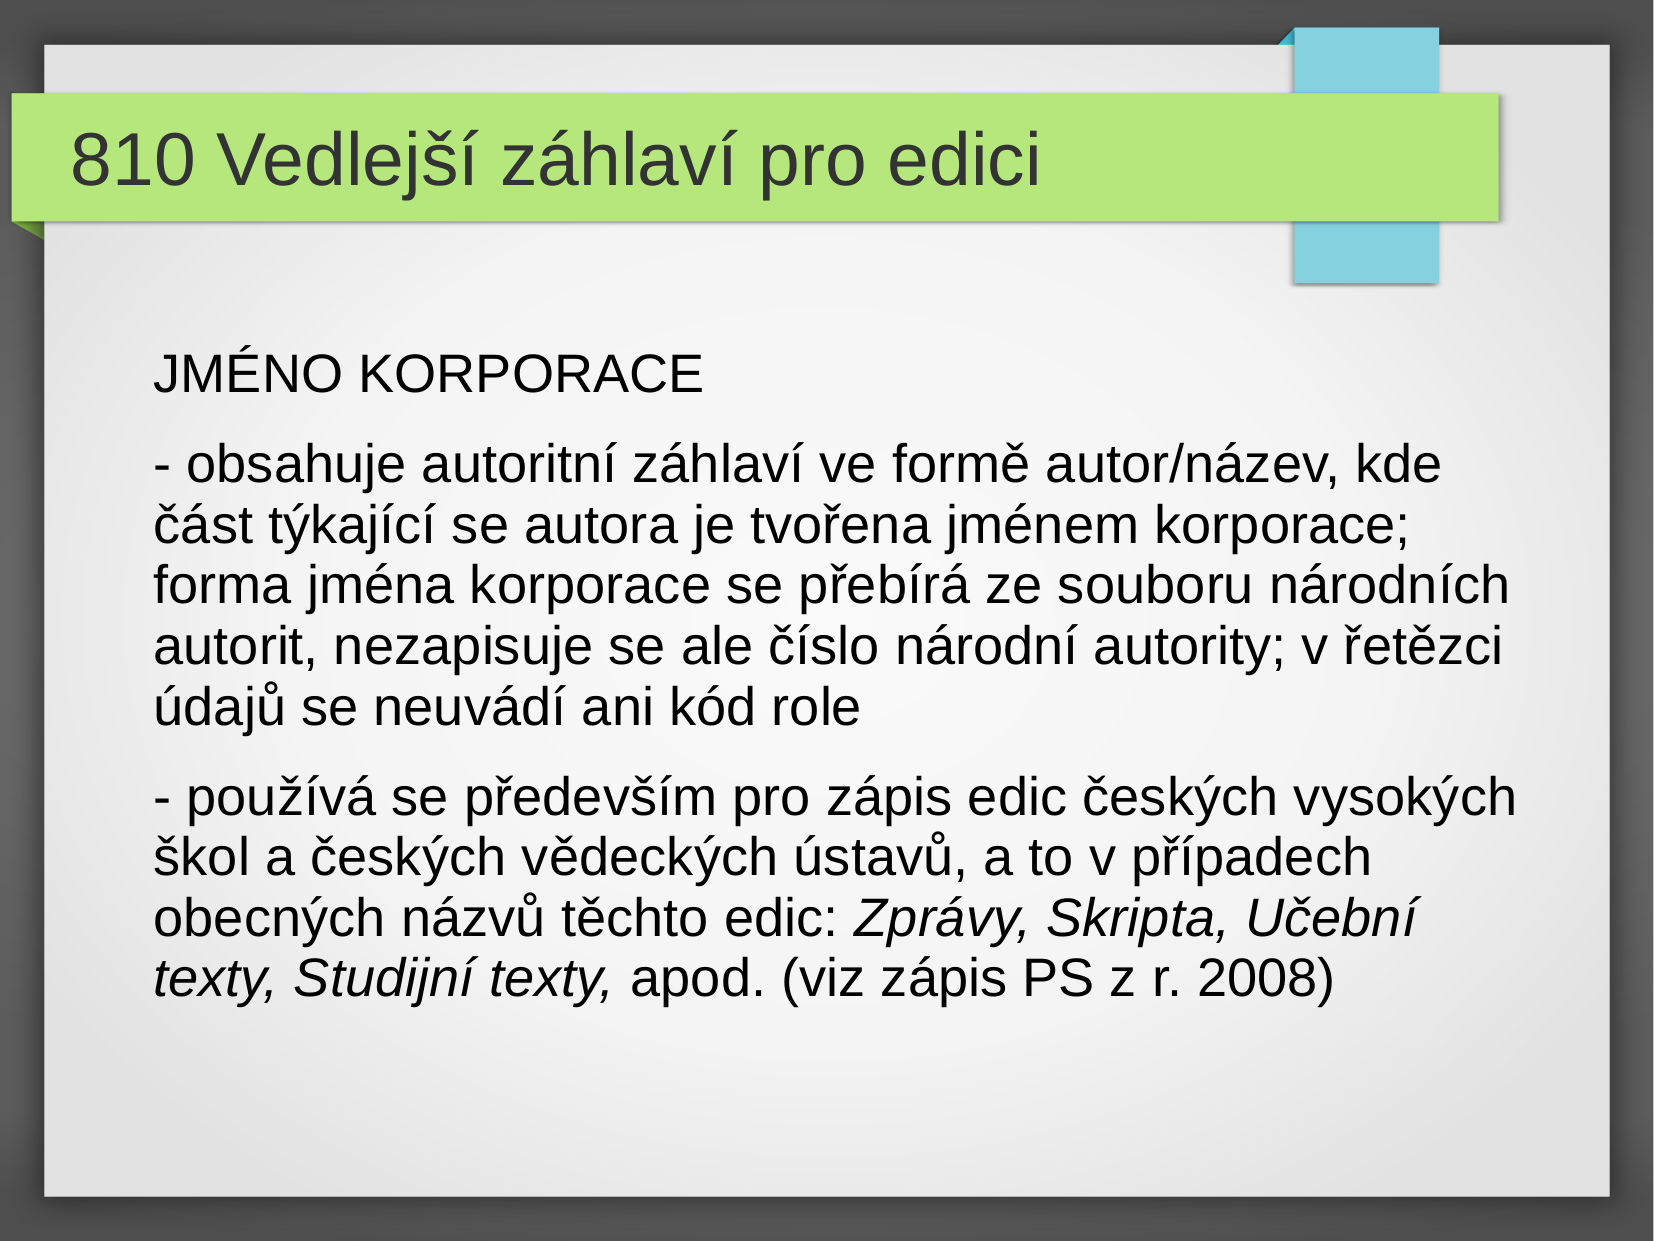

# 810 Vedlejší záhlaví pro edici
JMÉNO KORPORACE
- obsahuje autoritní záhlaví ve formě autor/název, kde část týkající se autora je tvořena jménem korporace; forma jména korporace se přebírá ze souboru národních autorit, nezapisuje se ale číslo národní autority; v řetězci údajů se neuvádí ani kód role
- používá se především pro zápis edic českých vysokých škol a českých vědeckých ústavů, a to v případech obecných názvů těchto edic: Zprávy, Skripta, Učební texty, Studijní texty, apod. (viz zápis PS z r. 2008)